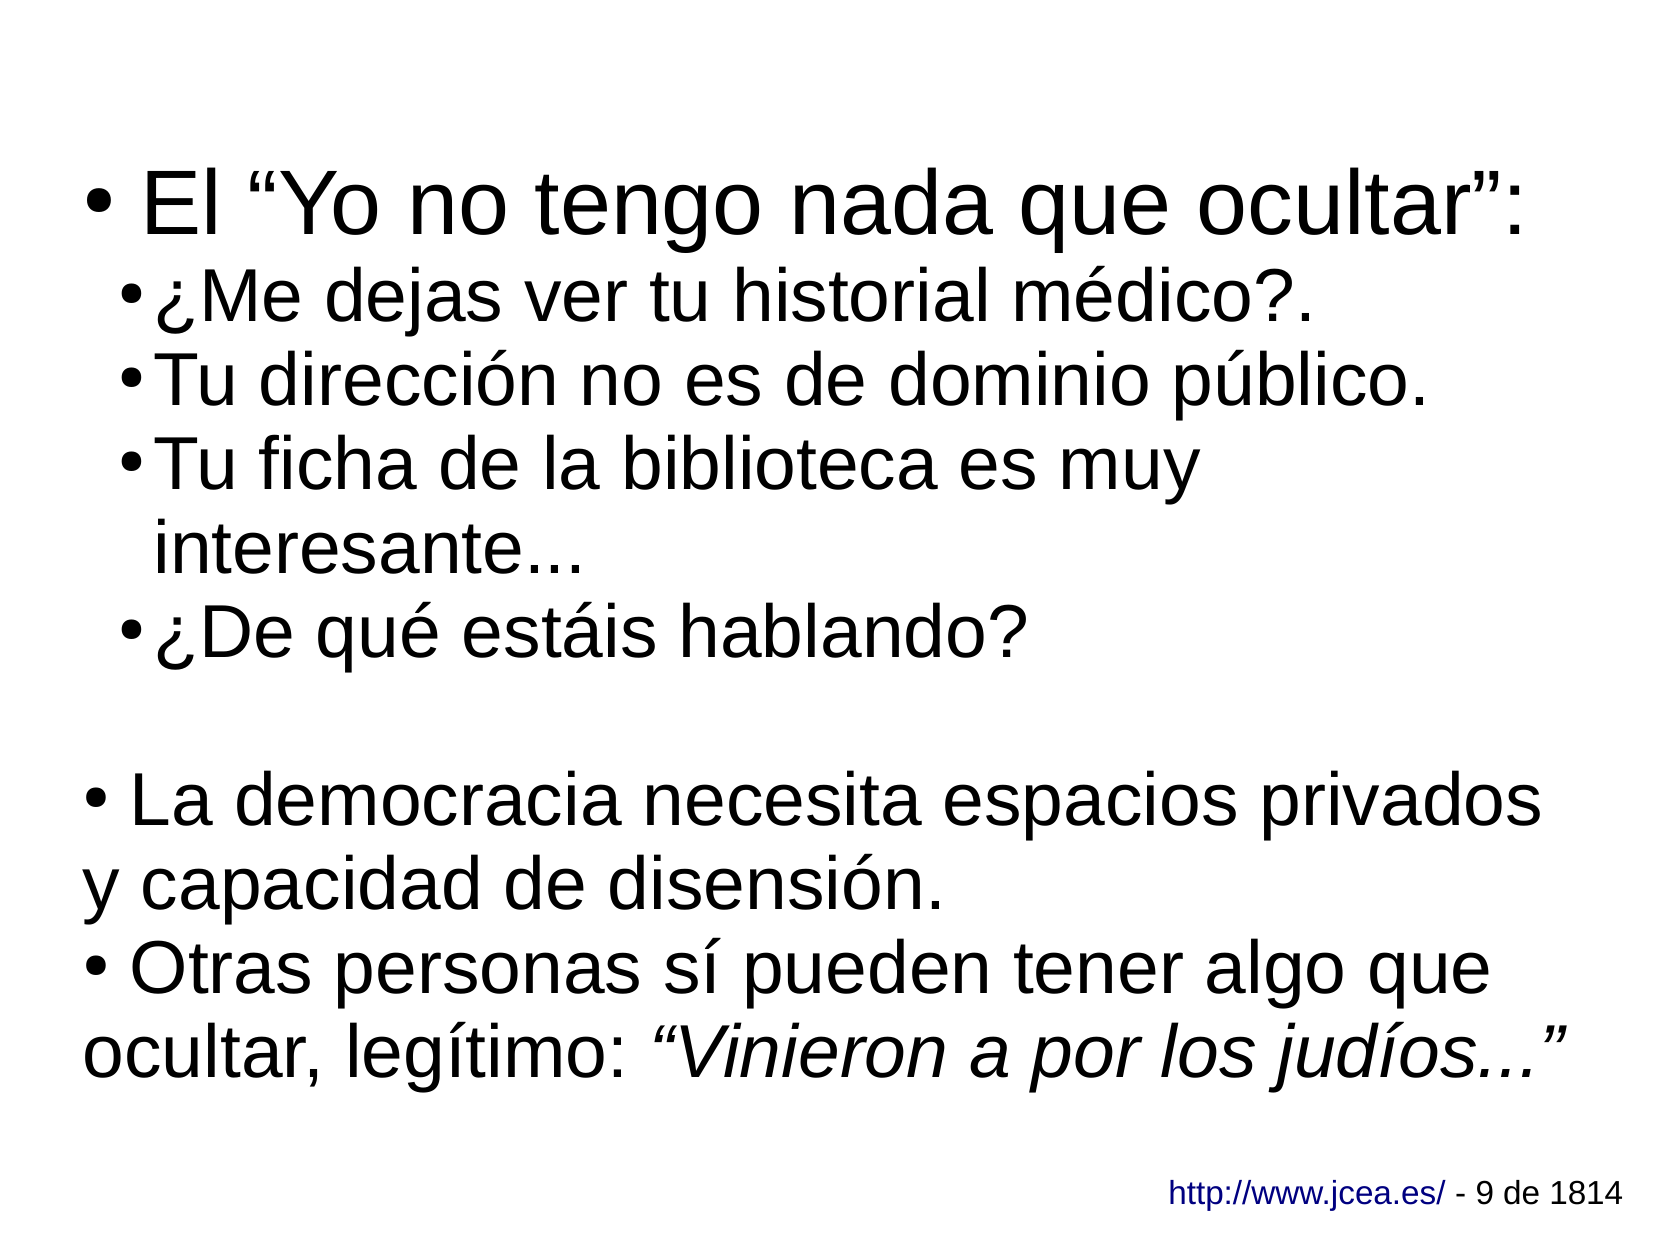

# El “Yo no tengo nada que ocultar”:
¿Me dejas ver tu historial médico?.
Tu dirección no es de dominio público.
Tu ficha de la biblioteca es muy interesante...
¿De qué estáis hablando?
 La democracia necesita espacios privados y capacidad de disensión.
 Otras personas sí pueden tener algo que ocultar, legítimo: “Vinieron a por los judíos...”
http://www.jcea.es/ - 9 de 1814